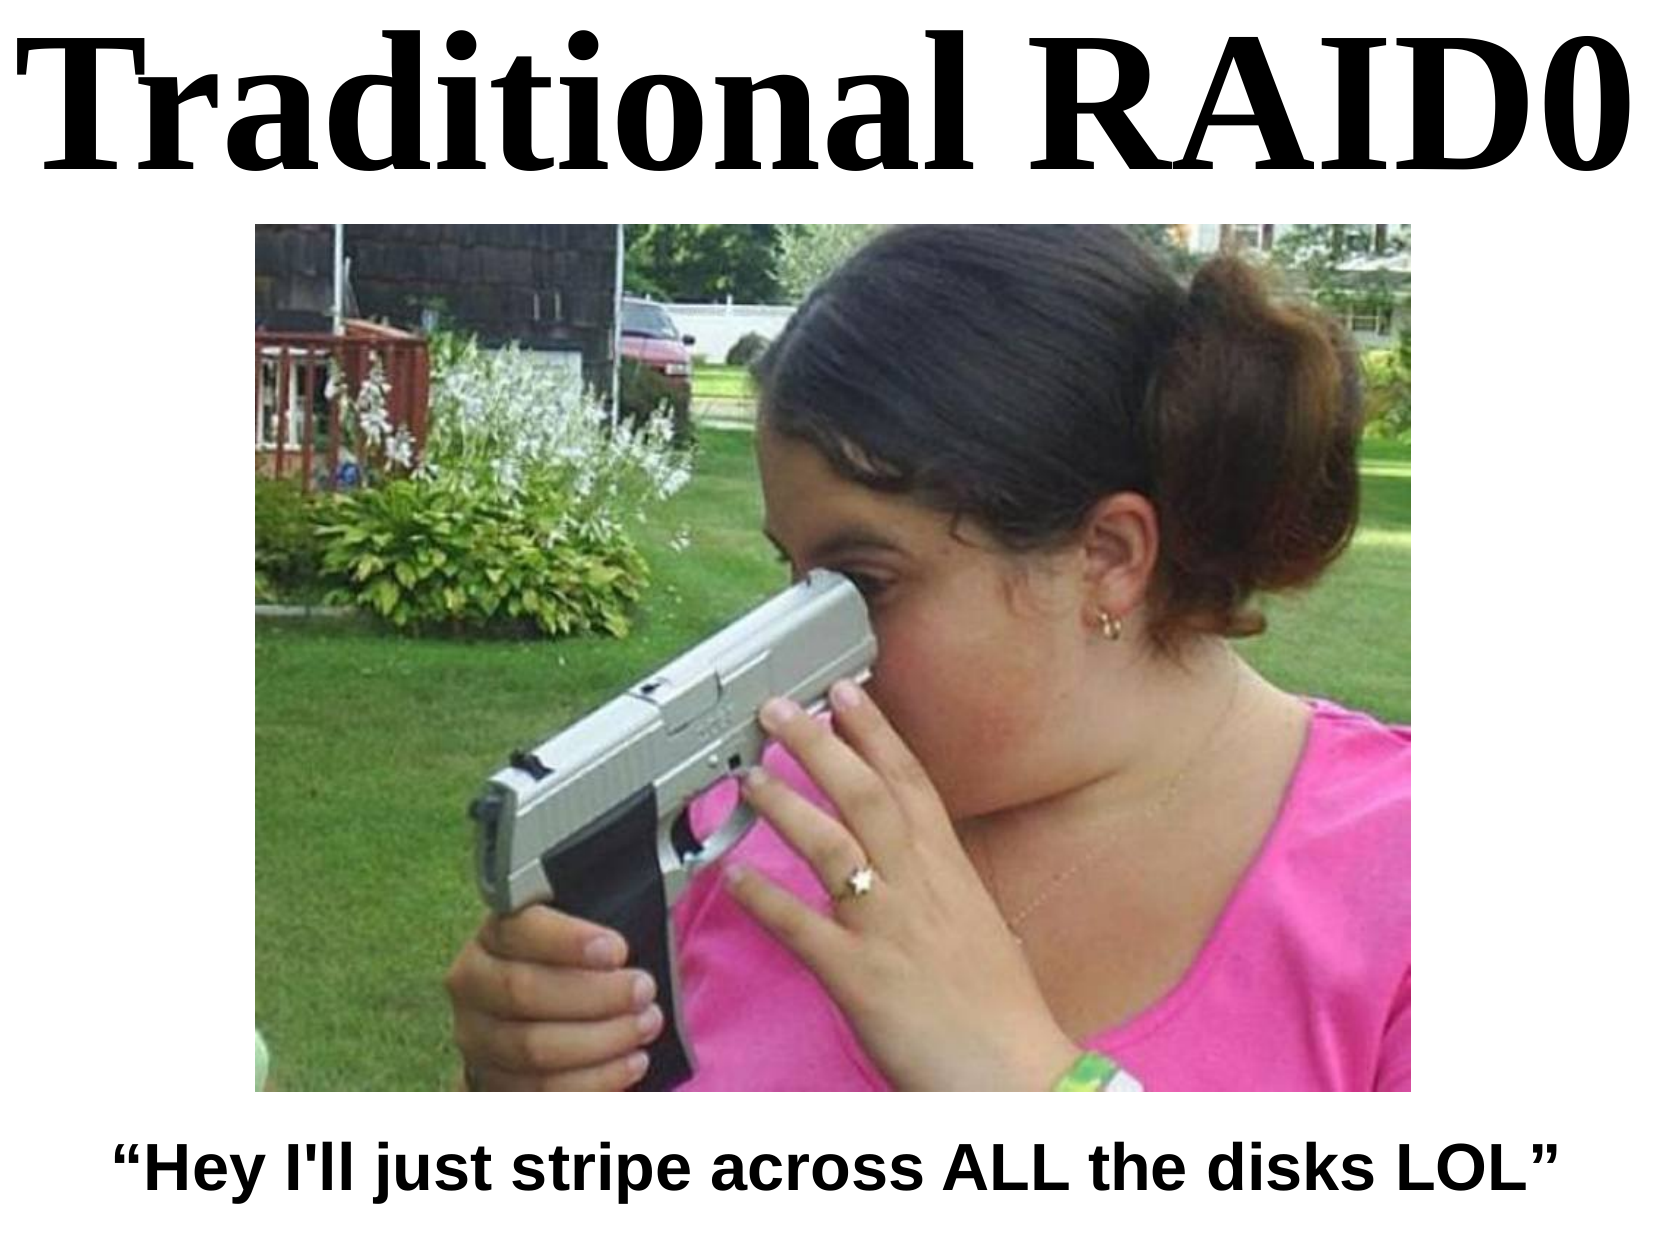

# Traditional RAID0
| “Hey I'll just stripe across ALL the disks LOL” |
| --- |